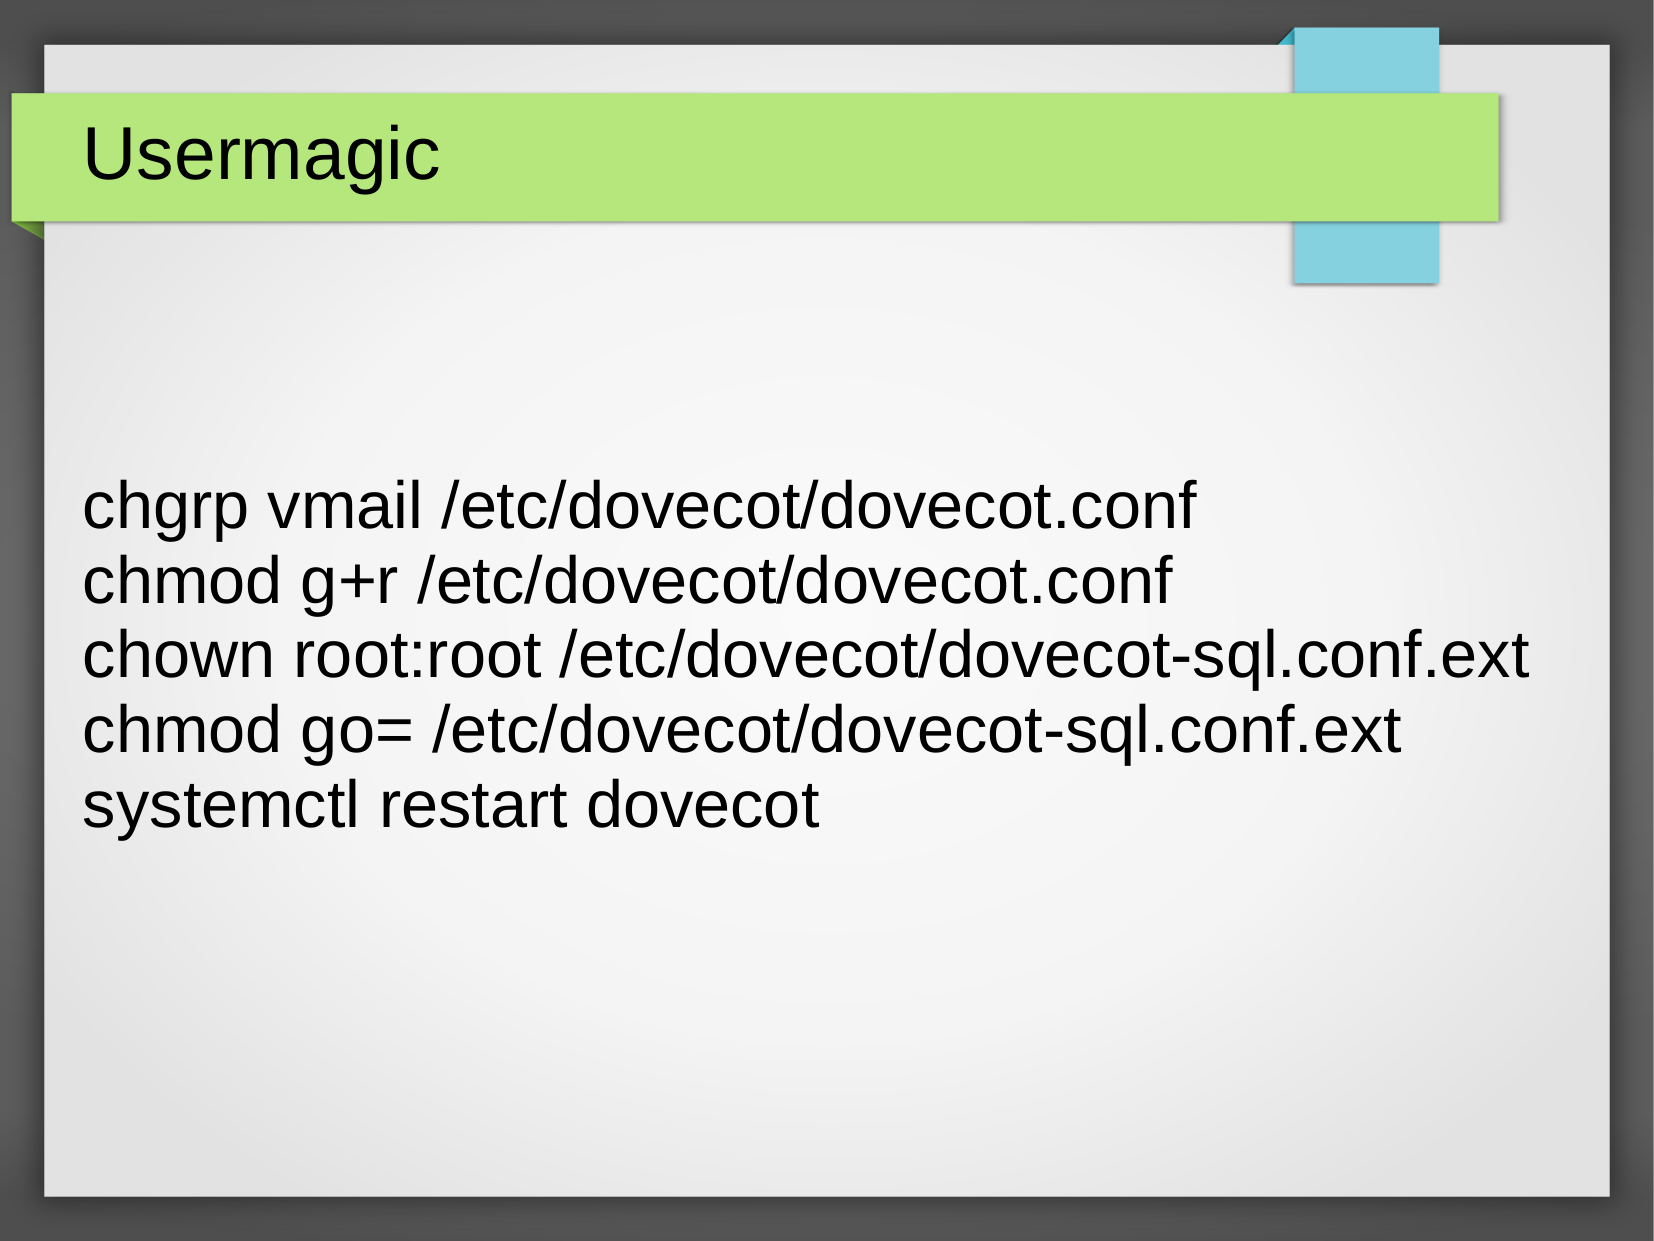

# Usermagic
chgrp vmail /etc/dovecot/dovecot.conf
chmod g+r /etc/dovecot/dovecot.conf
chown root:root /etc/dovecot/dovecot-sql.conf.ext
chmod go= /etc/dovecot/dovecot-sql.conf.ext
systemctl restart dovecot